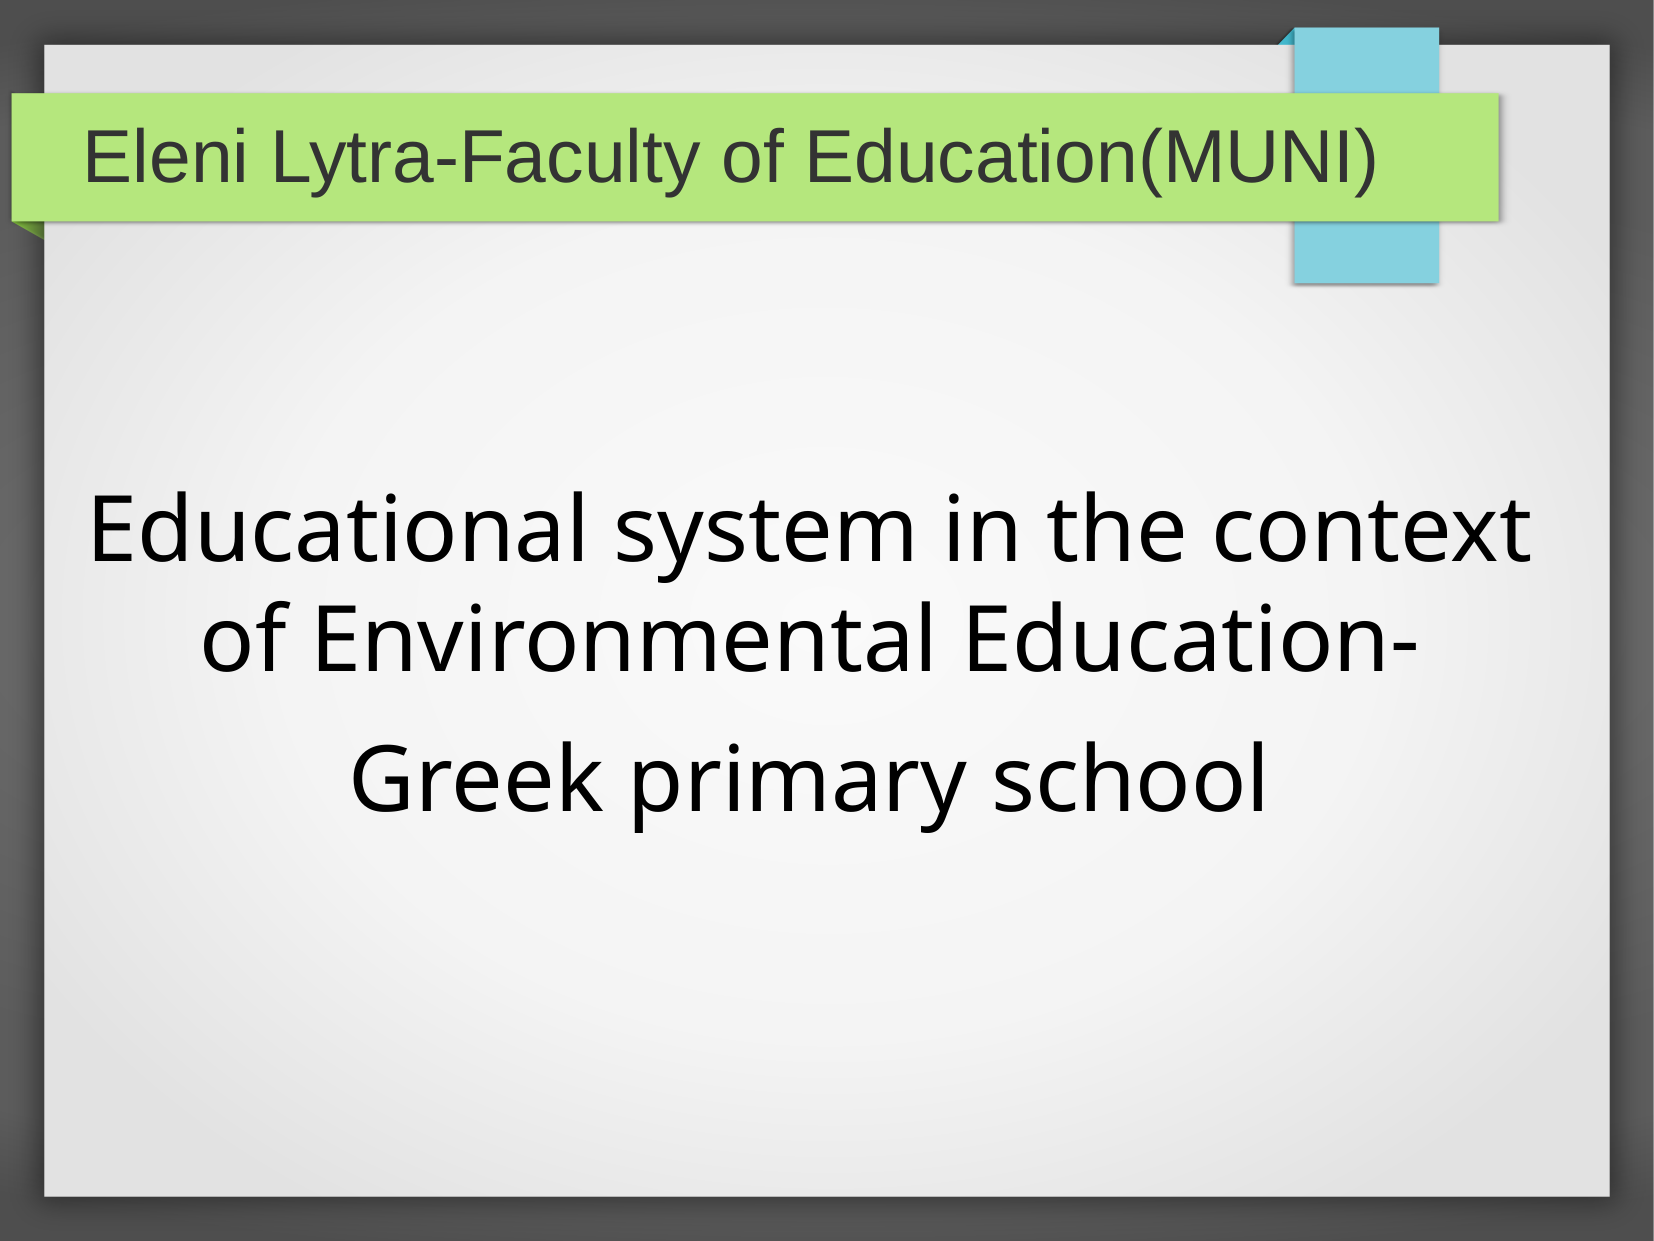

# Eleni Lytra-Faculty of Education(MUNI)
Educational system in the context of Environmental Education-
Greek primary school